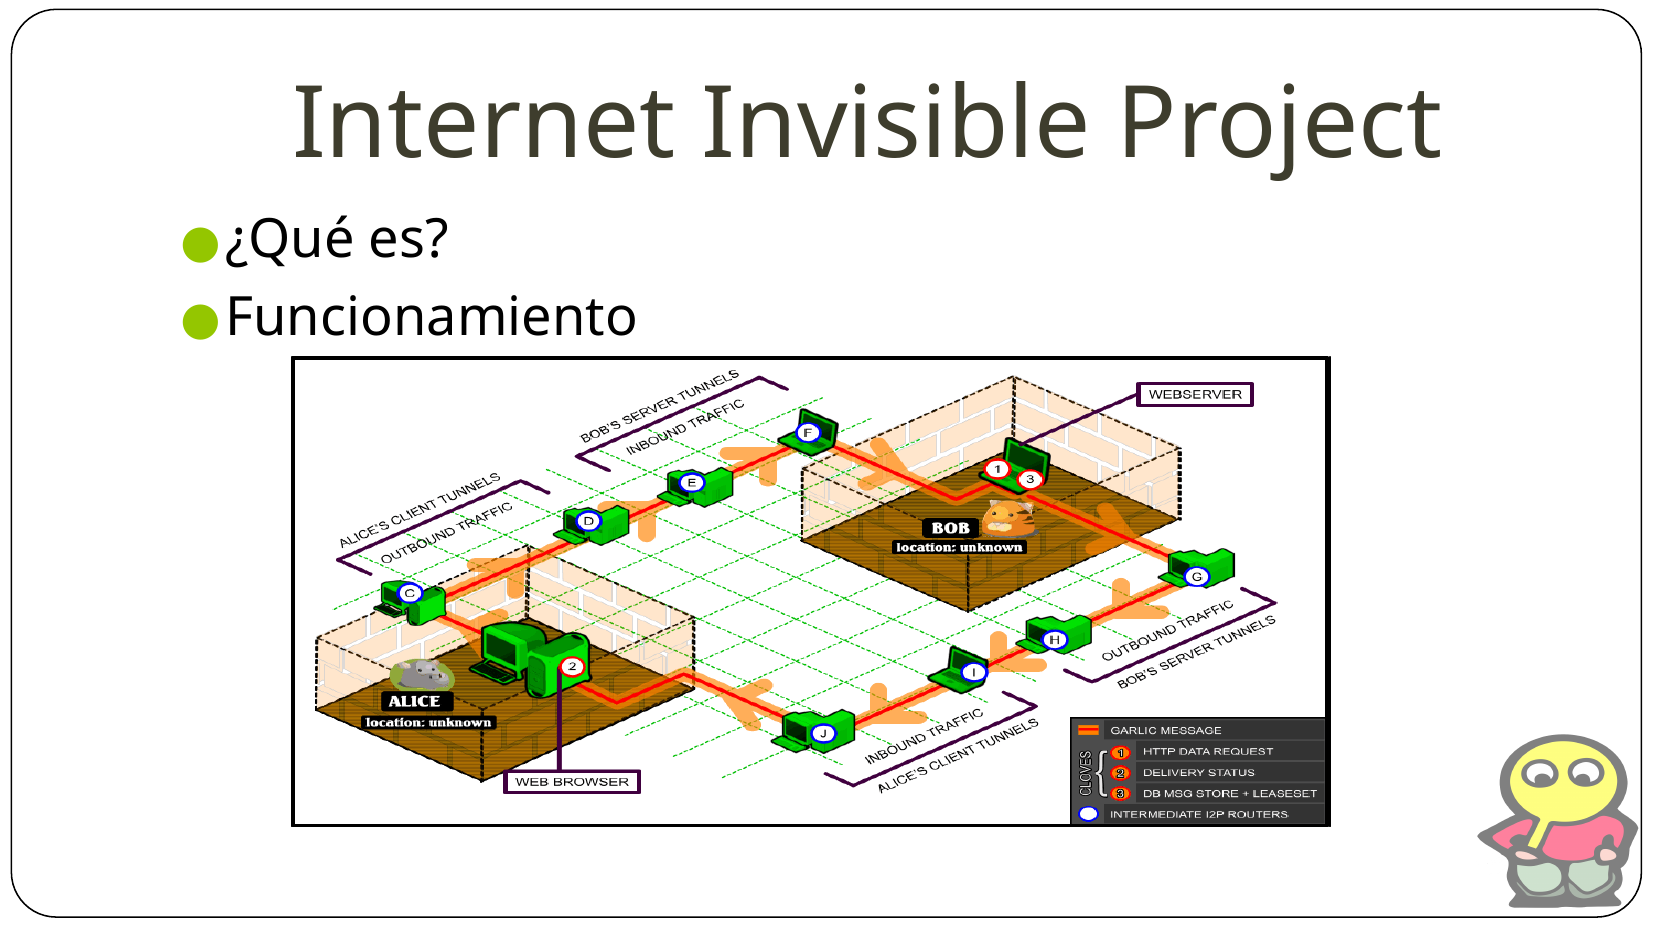

# Internet Invisible Project
¿Qué es?
Funcionamiento